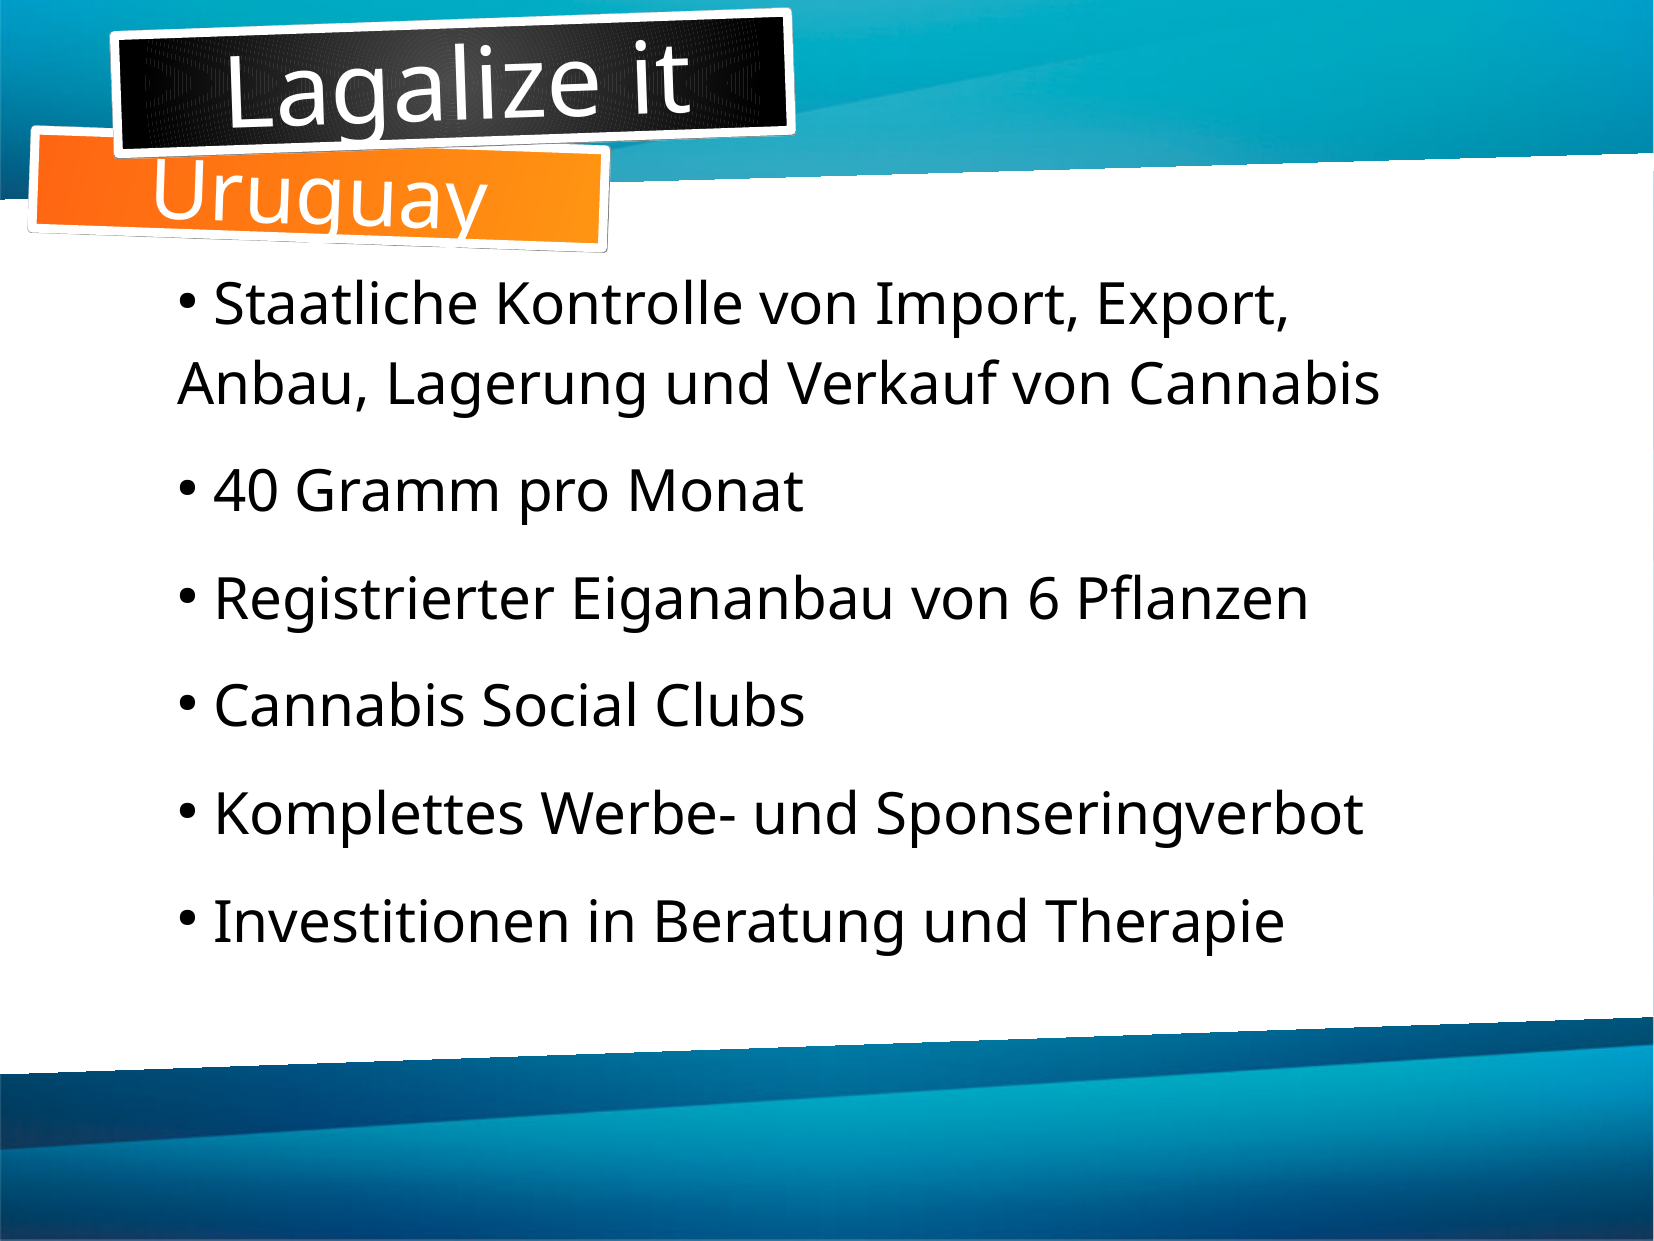

Lagalize it
# Uruguay
 Staatliche Kontrolle von Import, Export, Anbau, Lagerung und Verkauf von Cannabis
 40 Gramm pro Monat
 Registrierter Eigananbau von 6 Pflanzen
 Cannabis Social Clubs
 Komplettes Werbe- und Sponseringverbot
 Investitionen in Beratung und Therapie